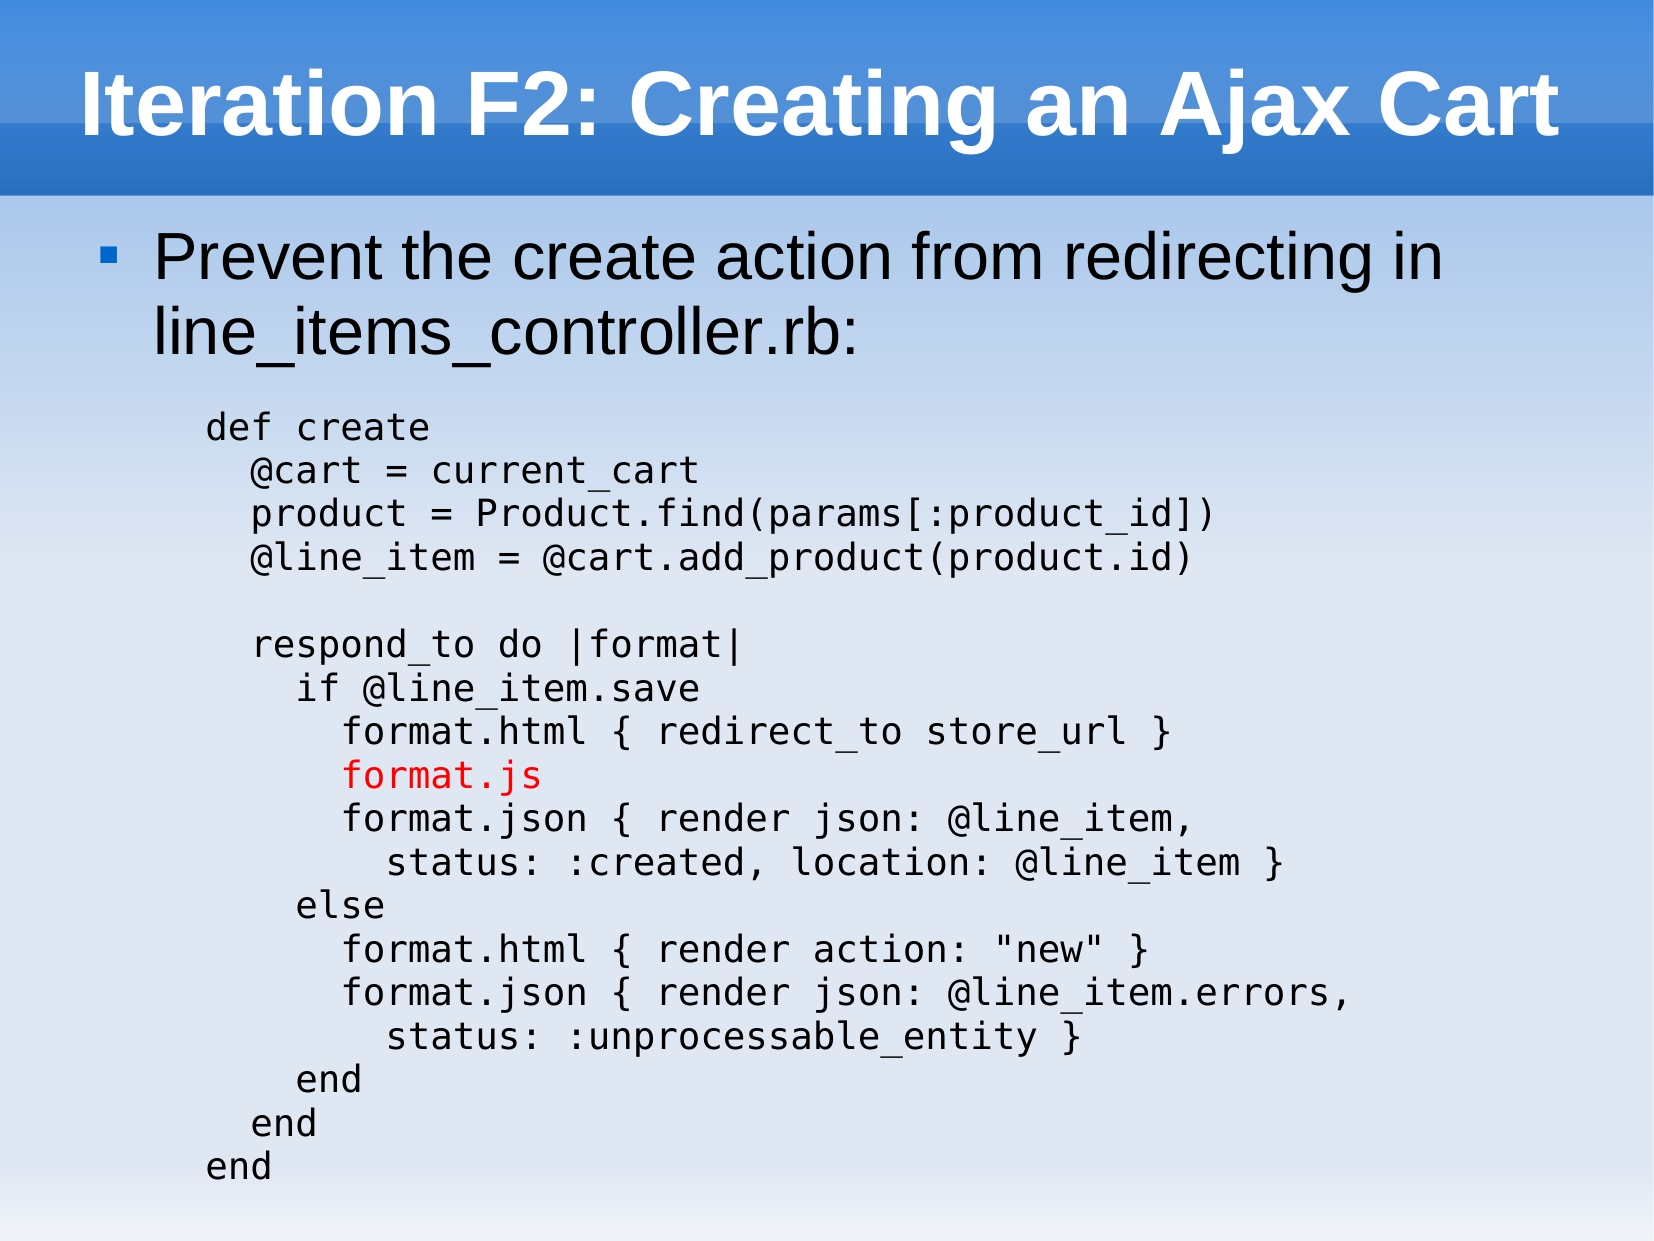

# Iteration F2: Creating an Ajax Cart
Prevent the create action from redirecting in line_items_controller.rb:
def create
 @cart = current_cart
 product = Product.find(params[:product_id])
 @line_item = @cart.add_product(product.id)
 respond_to do |format|
 if @line_item.save
 format.html { redirect_to store_url }
 format.js
 format.json { render json: @line_item,
 status: :created, location: @line_item }
 else
 format.html { render action: "new" }
 format.json { render json: @line_item.errors,
 status: :unprocessable_entity }
 end
 end
end